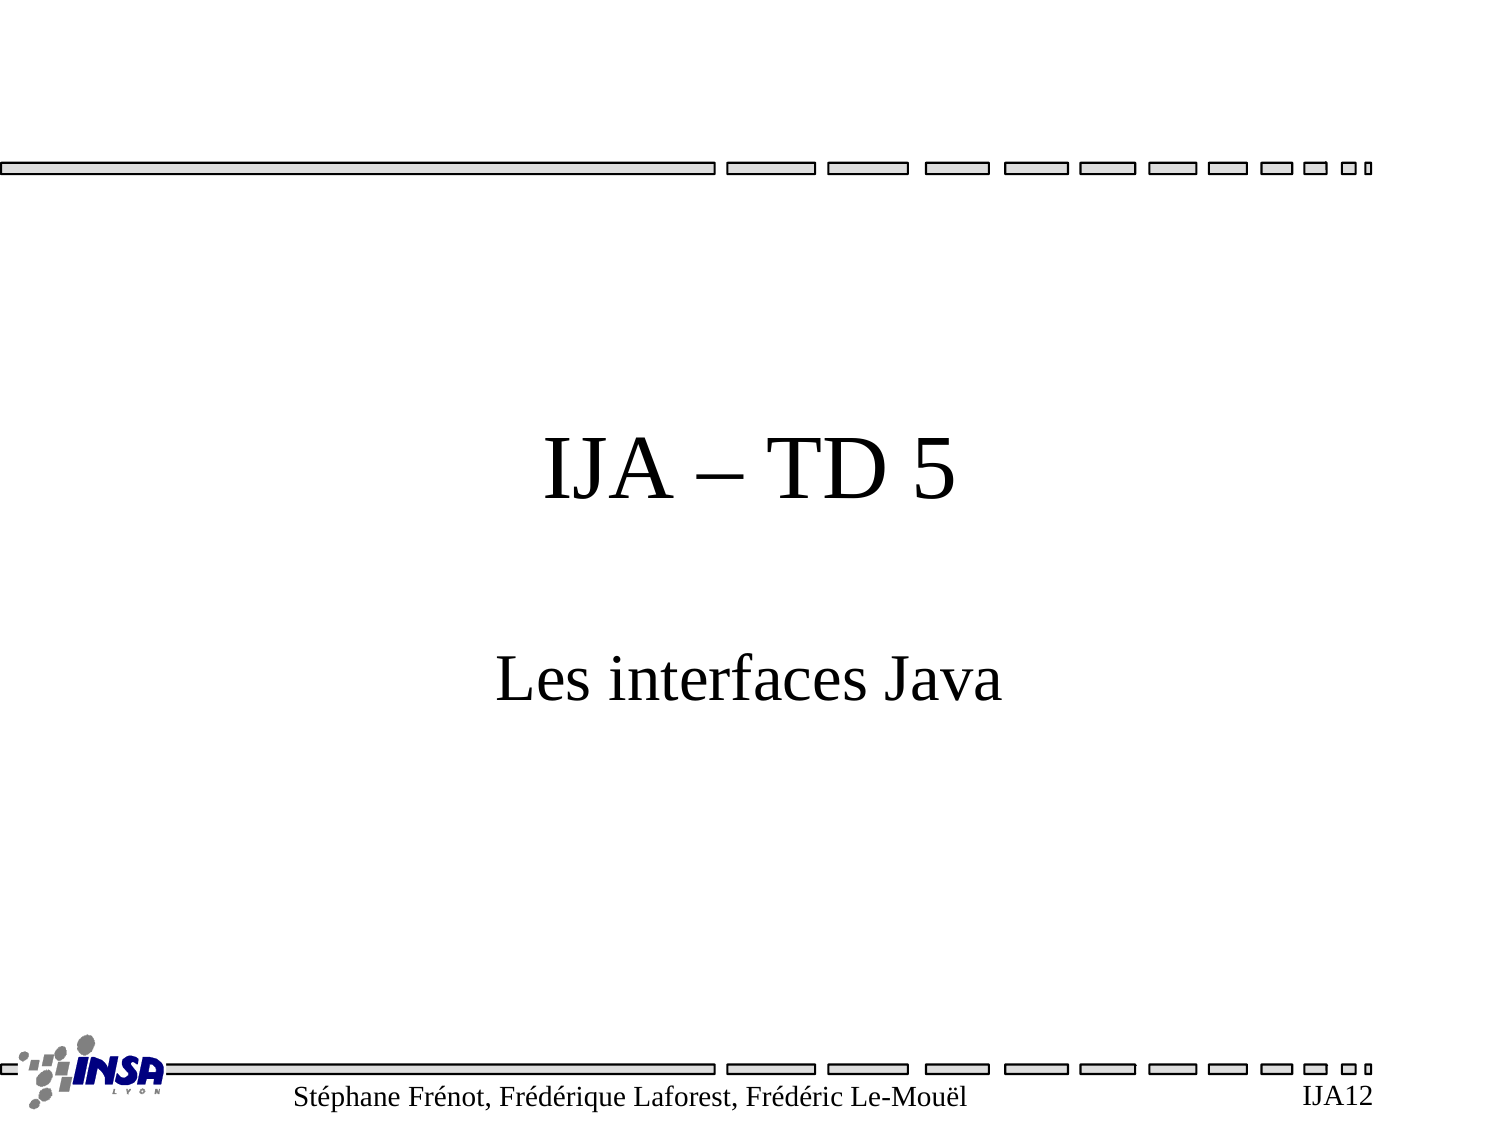

# IJA – TD 5
Les interfaces Java